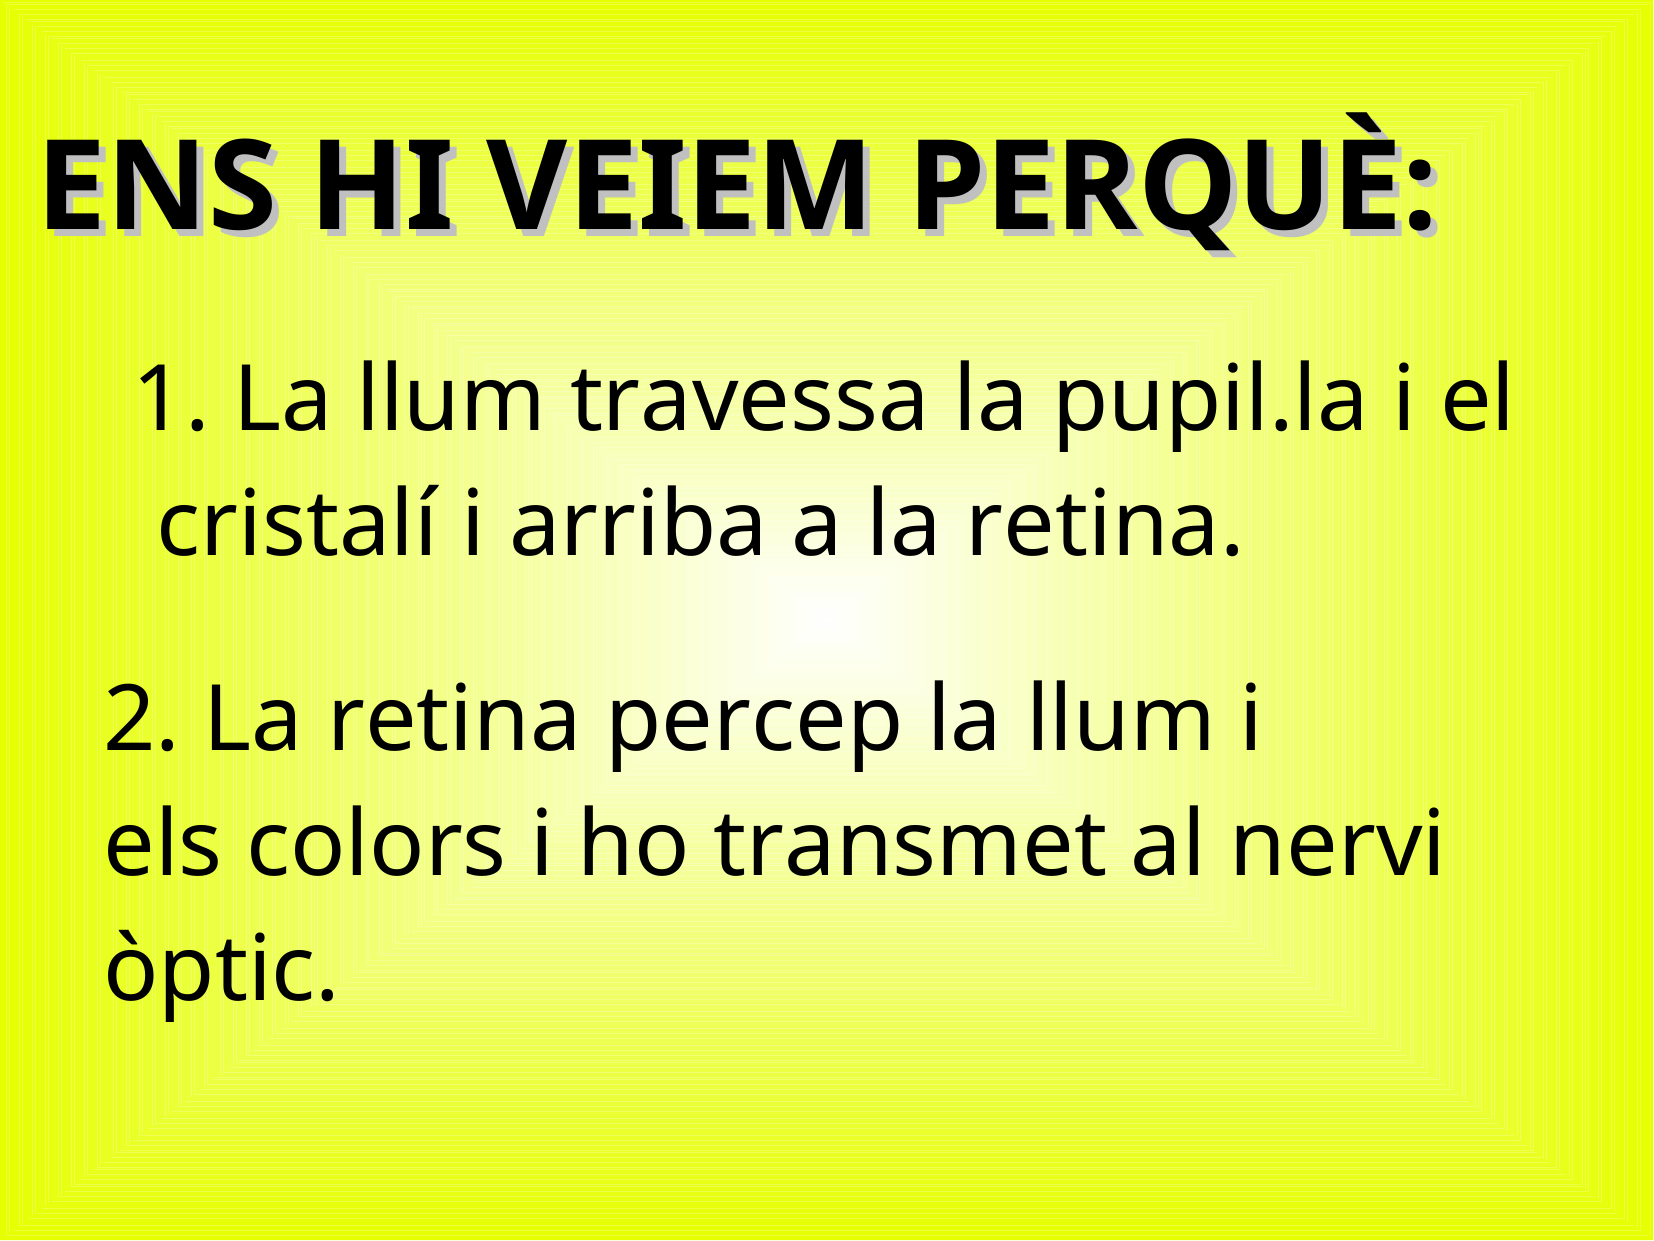

ENS HI VEIEM PERQUÈ:
1. La llum travessa la pupil.la i el
 cristalí i arriba a la retina.
2. La retina percep la llum i
els colors i ho transmet al nervi
òptic.